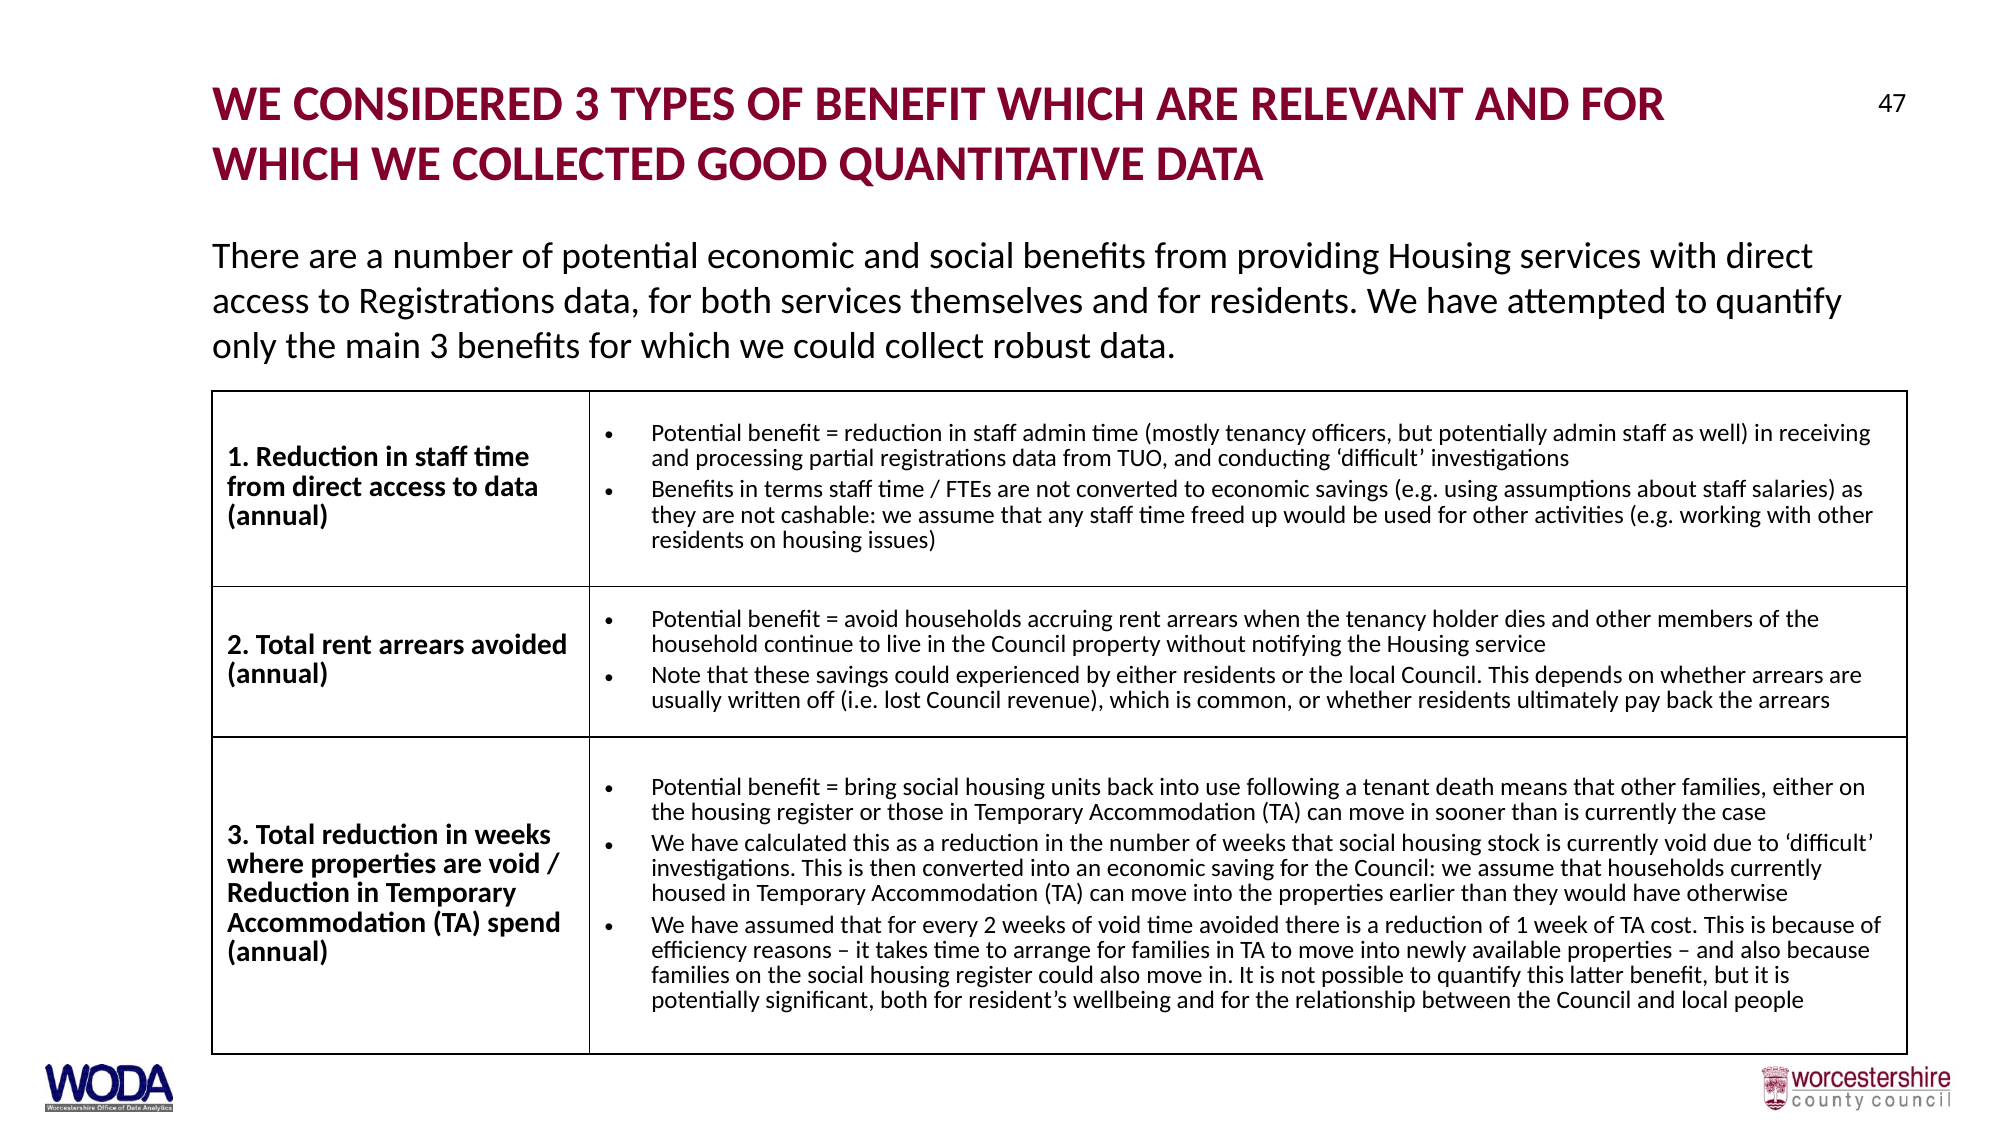

# WE CONSIDERED 3 TYPES OF BENEFIT WHICH ARE RELEVANT AND FOR WHICH WE COLLECTED GOOD QUANTITATIVE DATA
There are a number of potential economic and social benefits from providing Housing services with direct access to Registrations data, for both services themselves and for residents. We have attempted to quantify only the main 3 benefits for which we could collect robust data.
| 1. Reduction in staff time from direct access to data (annual) | Potential benefit = reduction in staff admin time (mostly tenancy officers, but potentially admin staff as well) in receiving and processing partial registrations data from TUO, and conducting ‘difficult’ investigations Benefits in terms staff time / FTEs are not converted to economic savings (e.g. using assumptions about staff salaries) as they are not cashable: we assume that any staff time freed up would be used for other activities (e.g. working with other residents on housing issues) |
| --- | --- |
| 2. Total rent arrears avoided (annual) | Potential benefit = avoid households accruing rent arrears when the tenancy holder dies and other members of the household continue to live in the Council property without notifying the Housing service Note that these savings could experienced by either residents or the local Council. This depends on whether arrears are usually written off (i.e. lost Council revenue), which is common, or whether residents ultimately pay back the arrears |
| 3. Total reduction in weeks where properties are void / Reduction in Temporary Accommodation (TA) spend (annual) | Potential benefit = bring social housing units back into use following a tenant death means that other families, either on the housing register or those in Temporary Accommodation (TA) can move in sooner than is currently the case We have calculated this as a reduction in the number of weeks that social housing stock is currently void due to ‘difficult’ investigations. This is then converted into an economic saving for the Council: we assume that households currently housed in Temporary Accommodation (TA) can move into the properties earlier than they would have otherwise We have assumed that for every 2 weeks of void time avoided there is a reduction of 1 week of TA cost. This is because of efficiency reasons – it takes time to arrange for families in TA to move into newly available properties – and also because families on the social housing register could also move in. It is not possible to quantify this latter benefit, but it is potentially significant, both for resident’s wellbeing and for the relationship between the Council and local people |